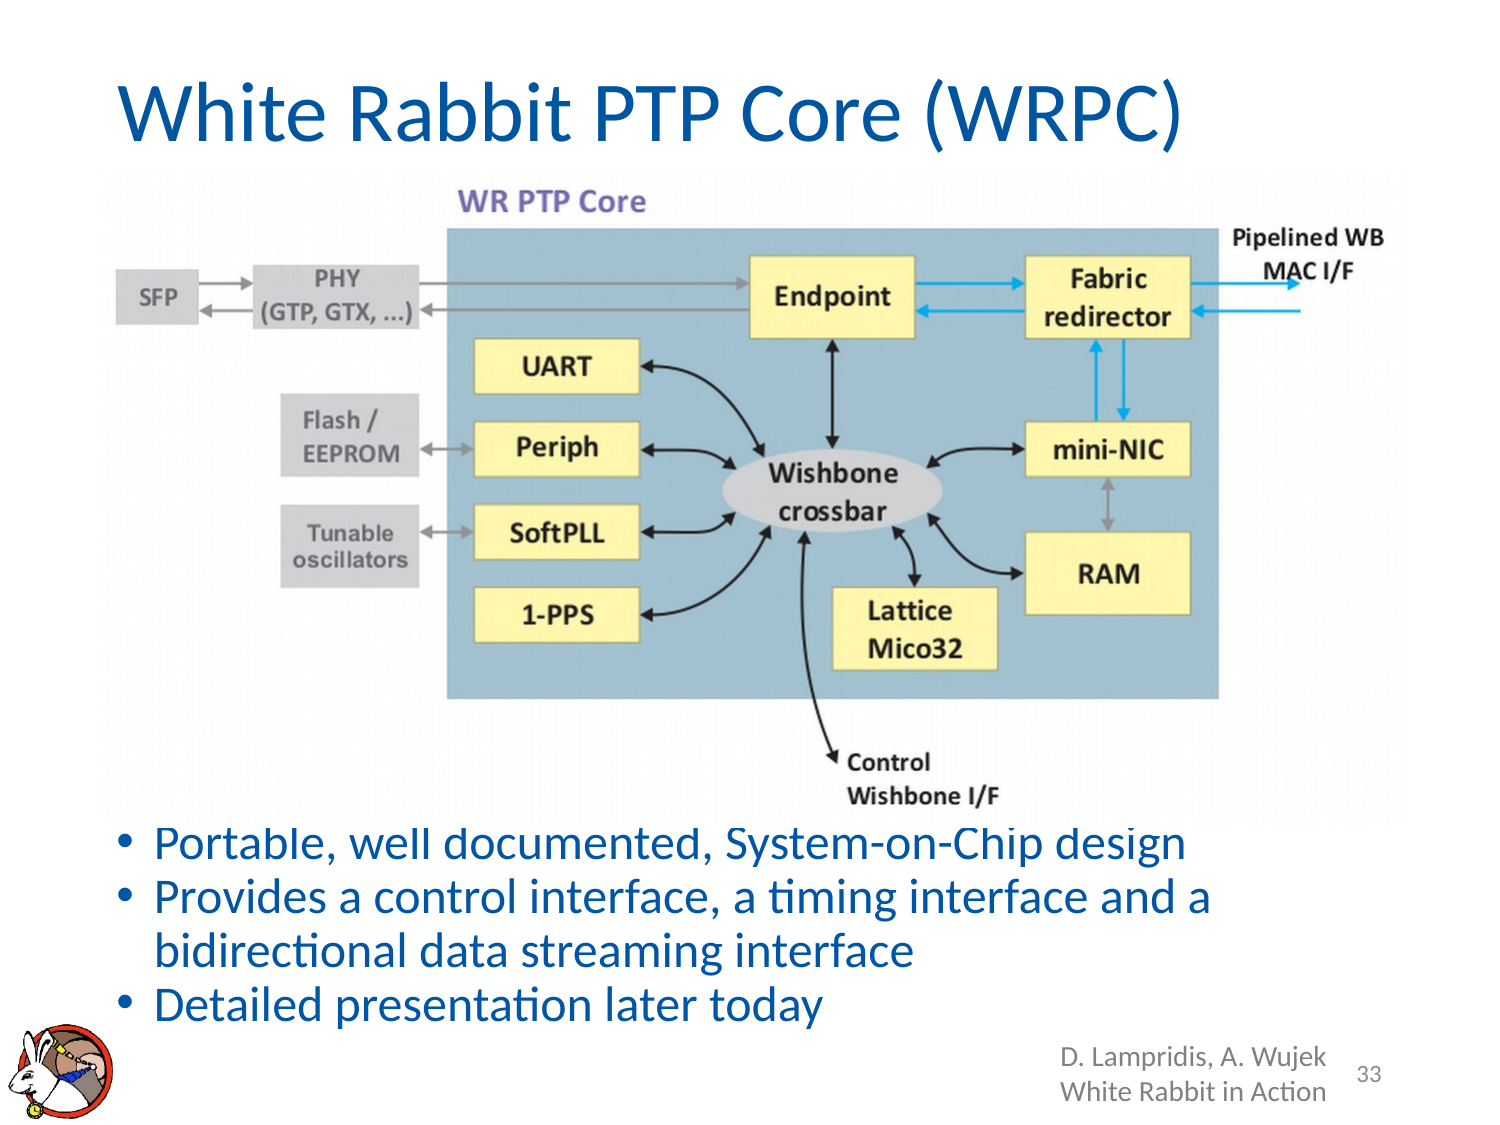

White Rabbit PTP Core (WRPC)
Portable, well documented, System-on-Chip design
Provides a control interface, a timing interface and a bidirectional data streaming interface
Detailed presentation later today